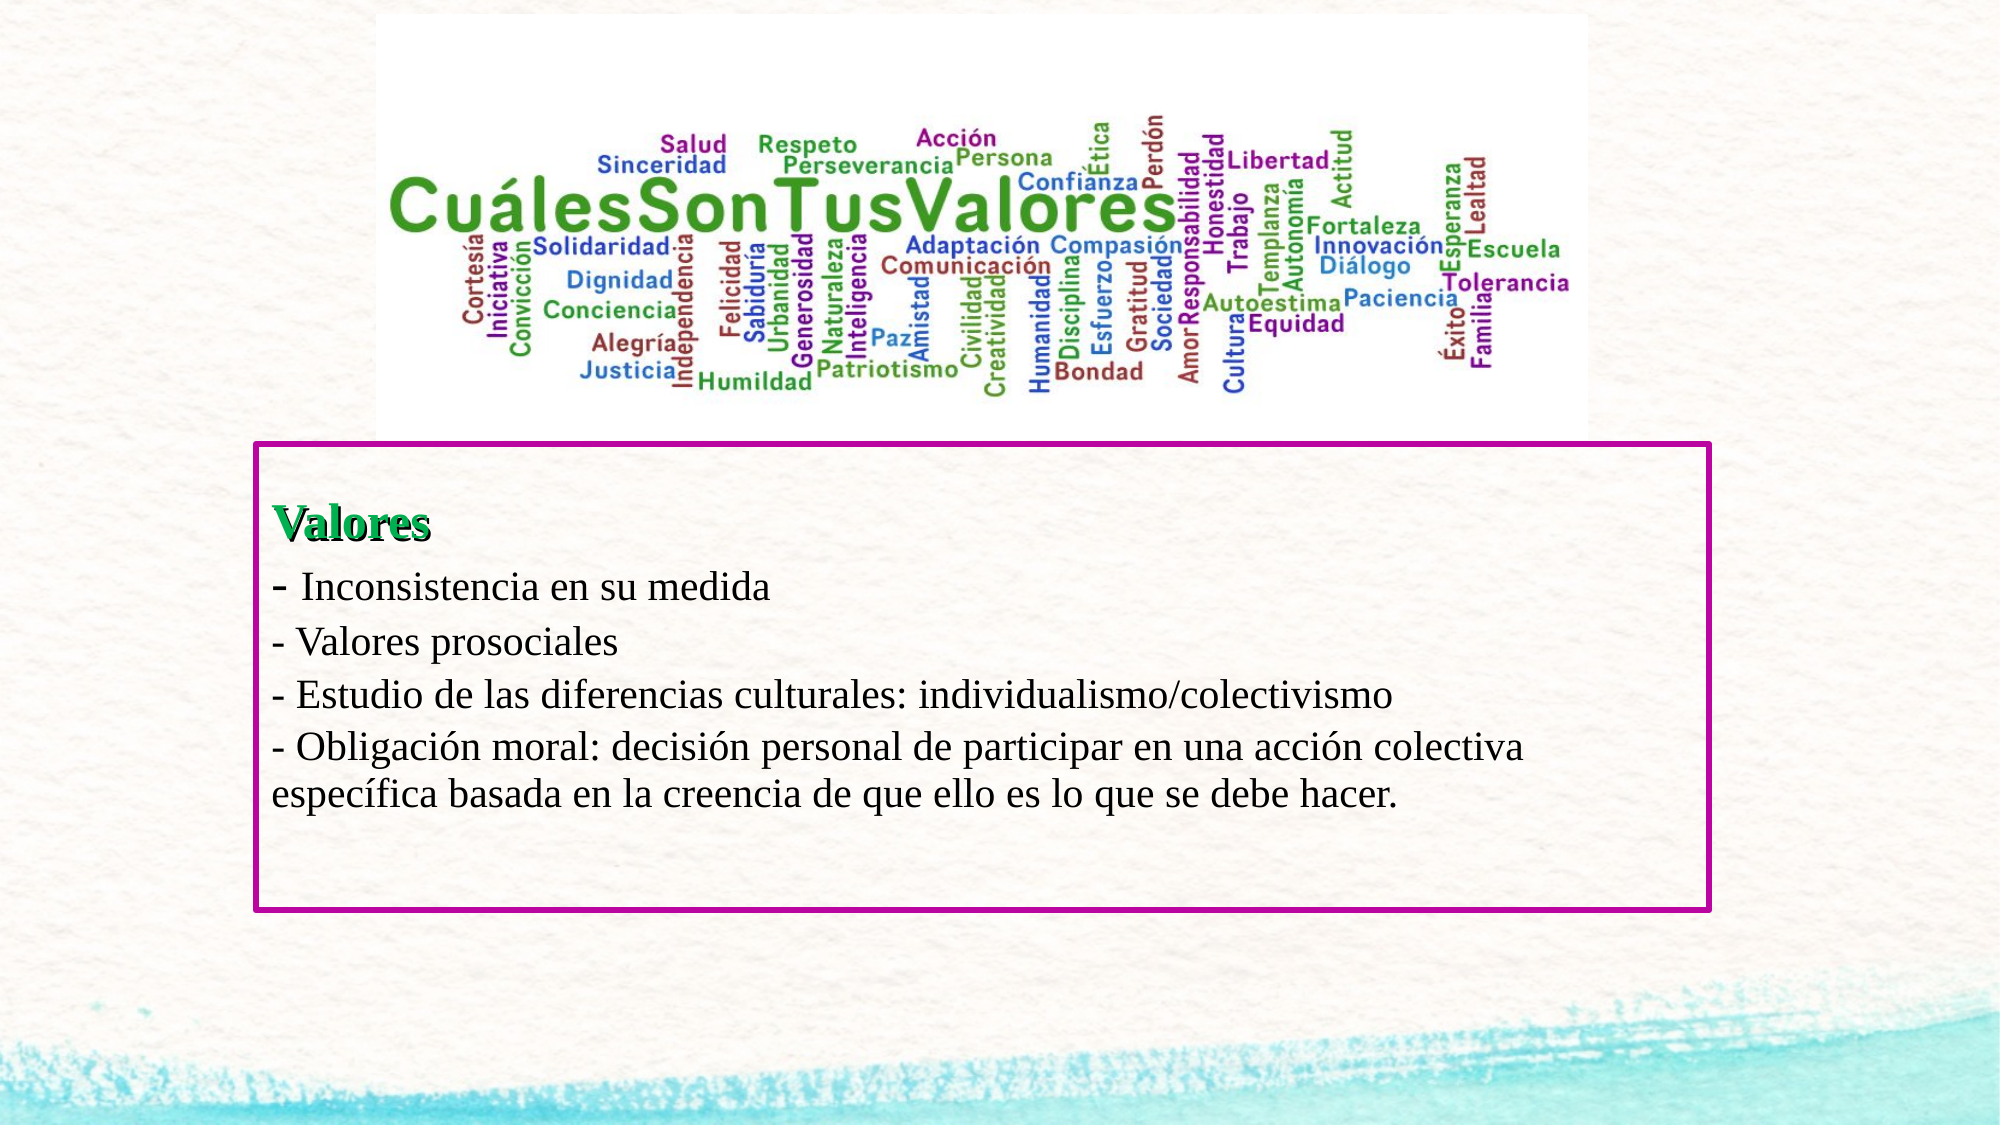

Valores
- Inconsistencia en su medida
- Valores prosociales
- Estudio de las diferencias culturales: individualismo/colectivismo
- Obligación moral: decisión personal de participar en una acción colectiva específica basada en la creencia de que ello es lo que se debe hacer.